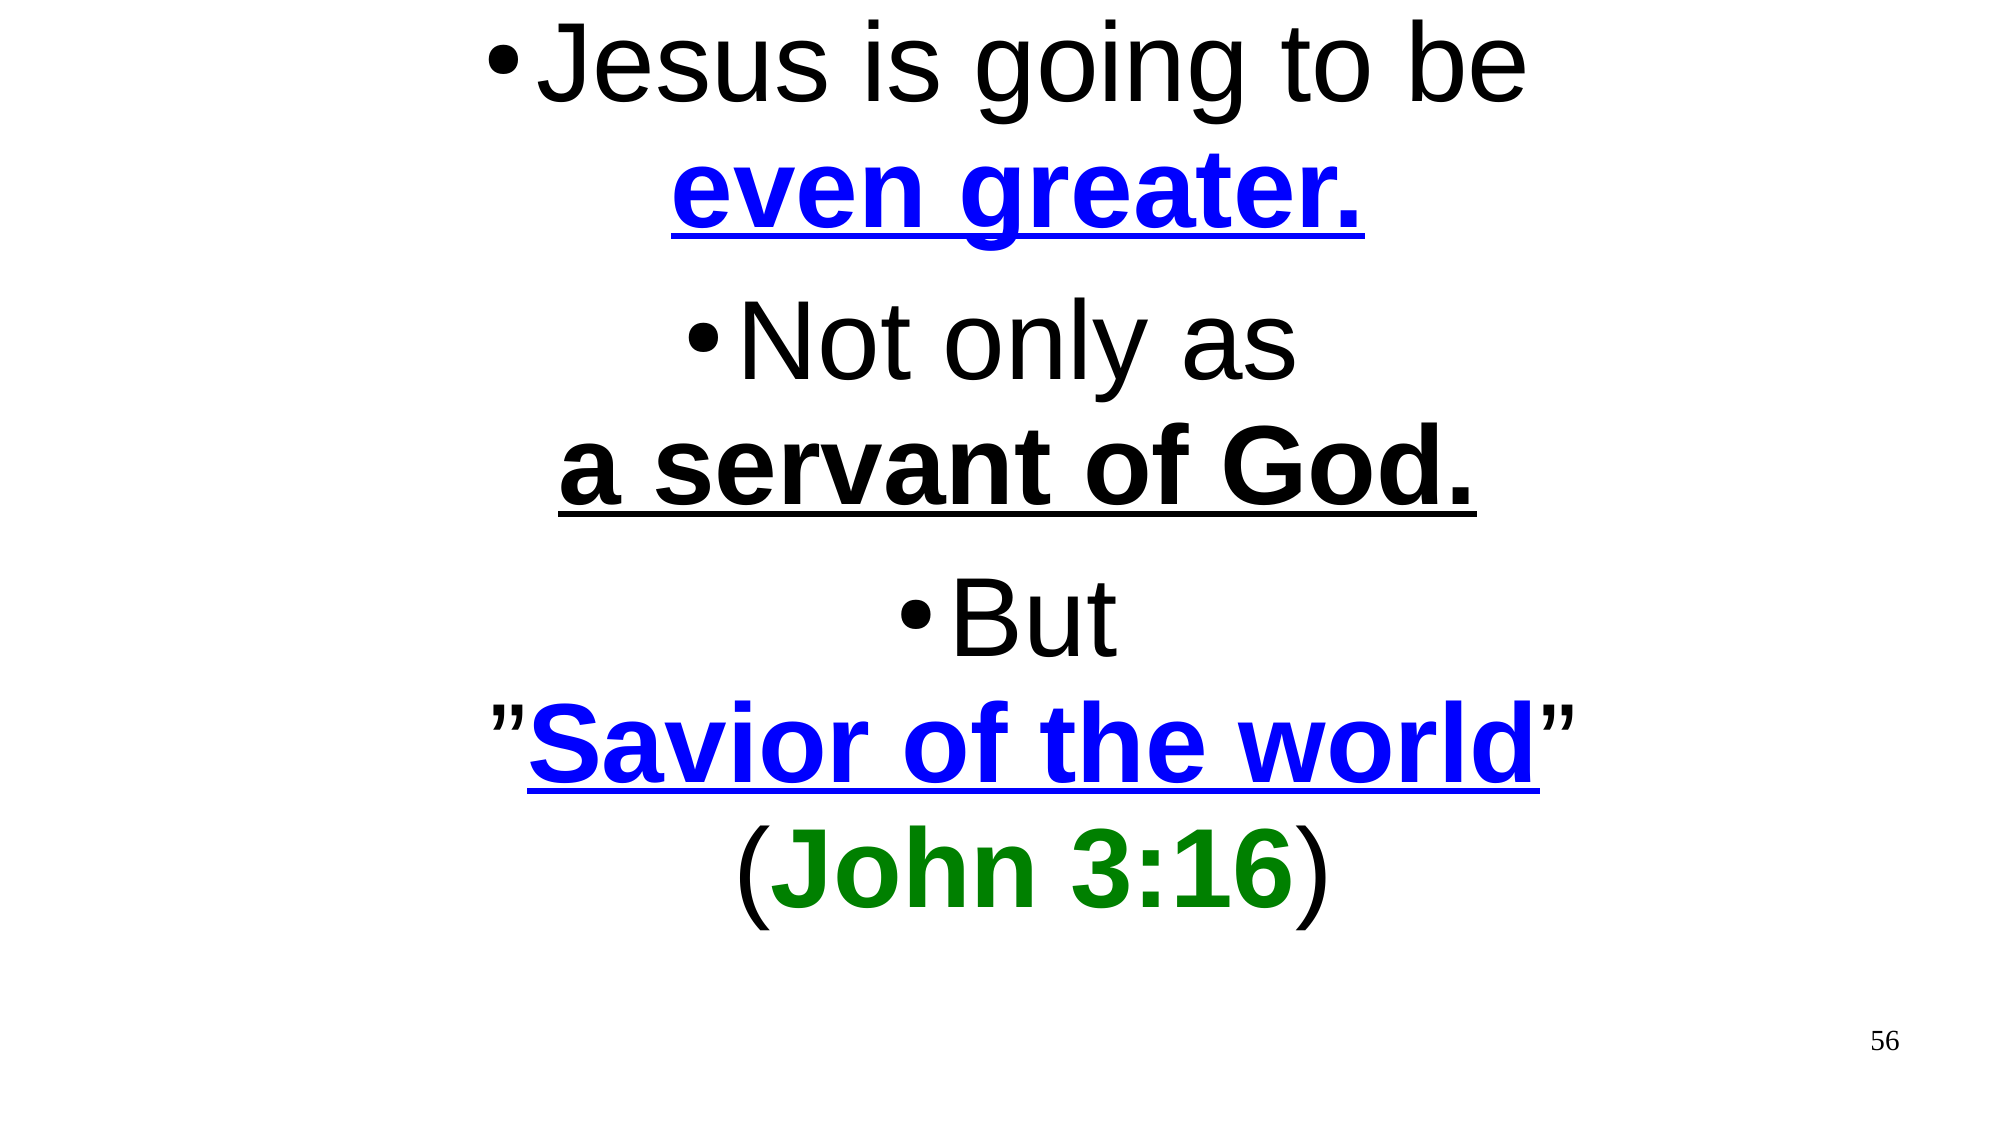

# Jesus is going to be even greater.
Not only as
a servant of God.
But
”Savior of the world”
(John 3:16)
56